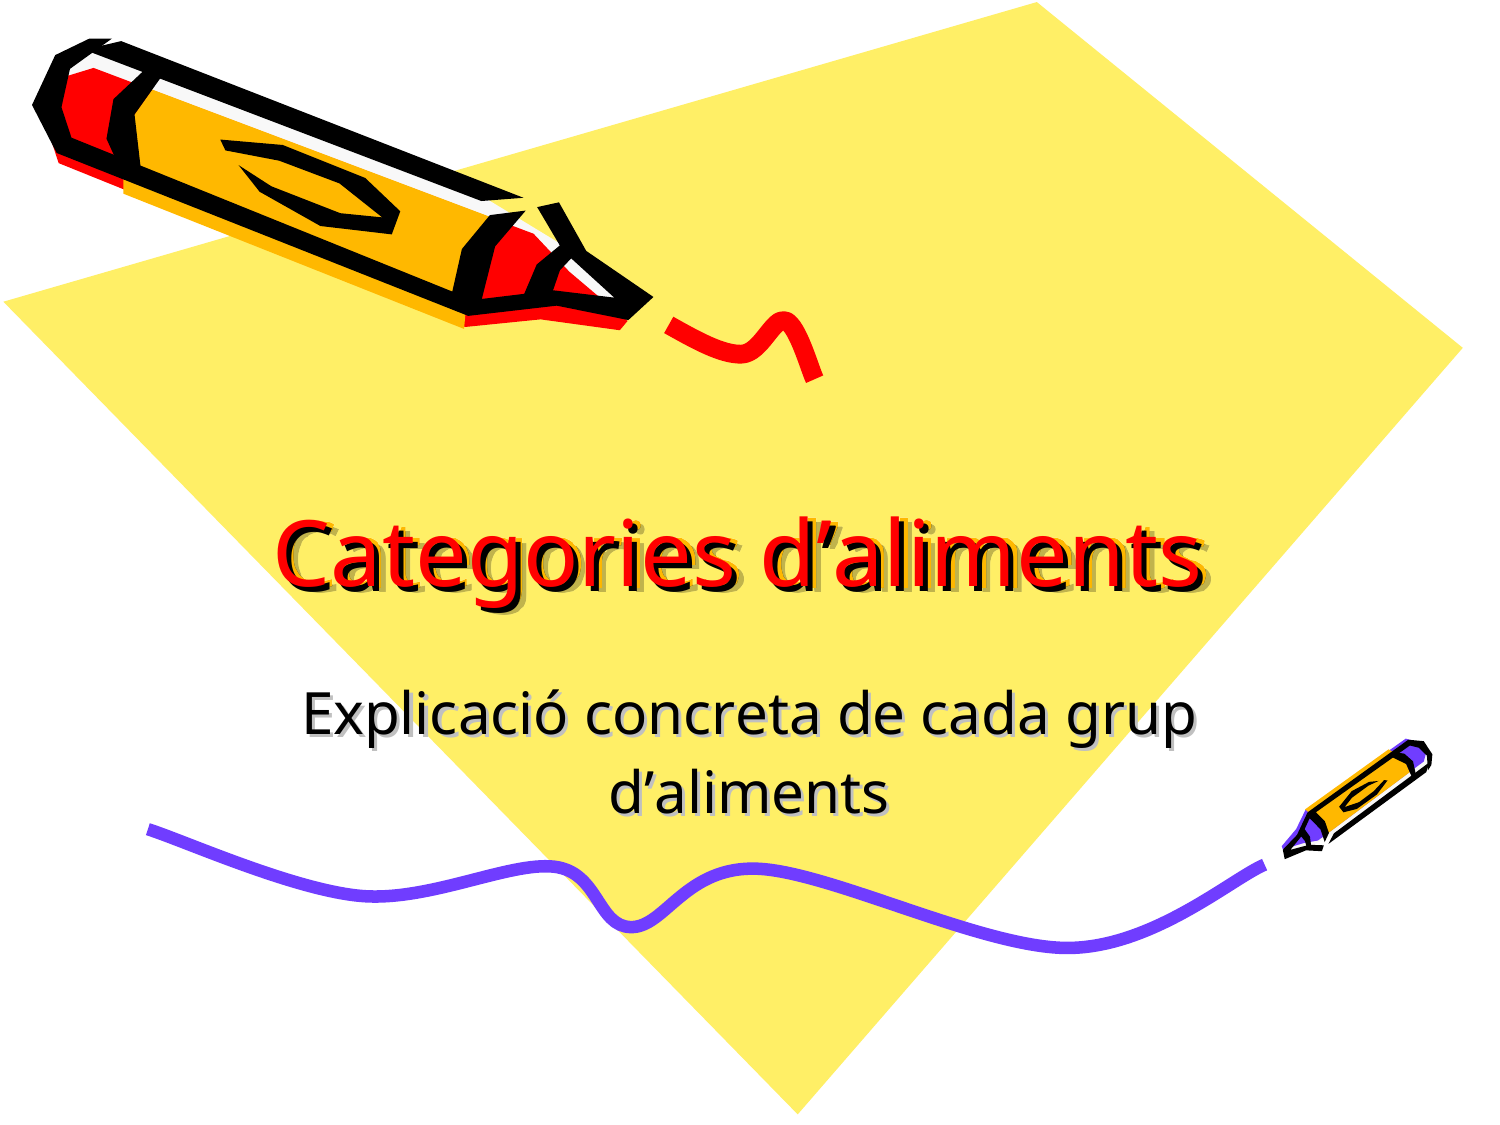

# Categories d’aliments
Explicació concreta de cada grup d’aliments